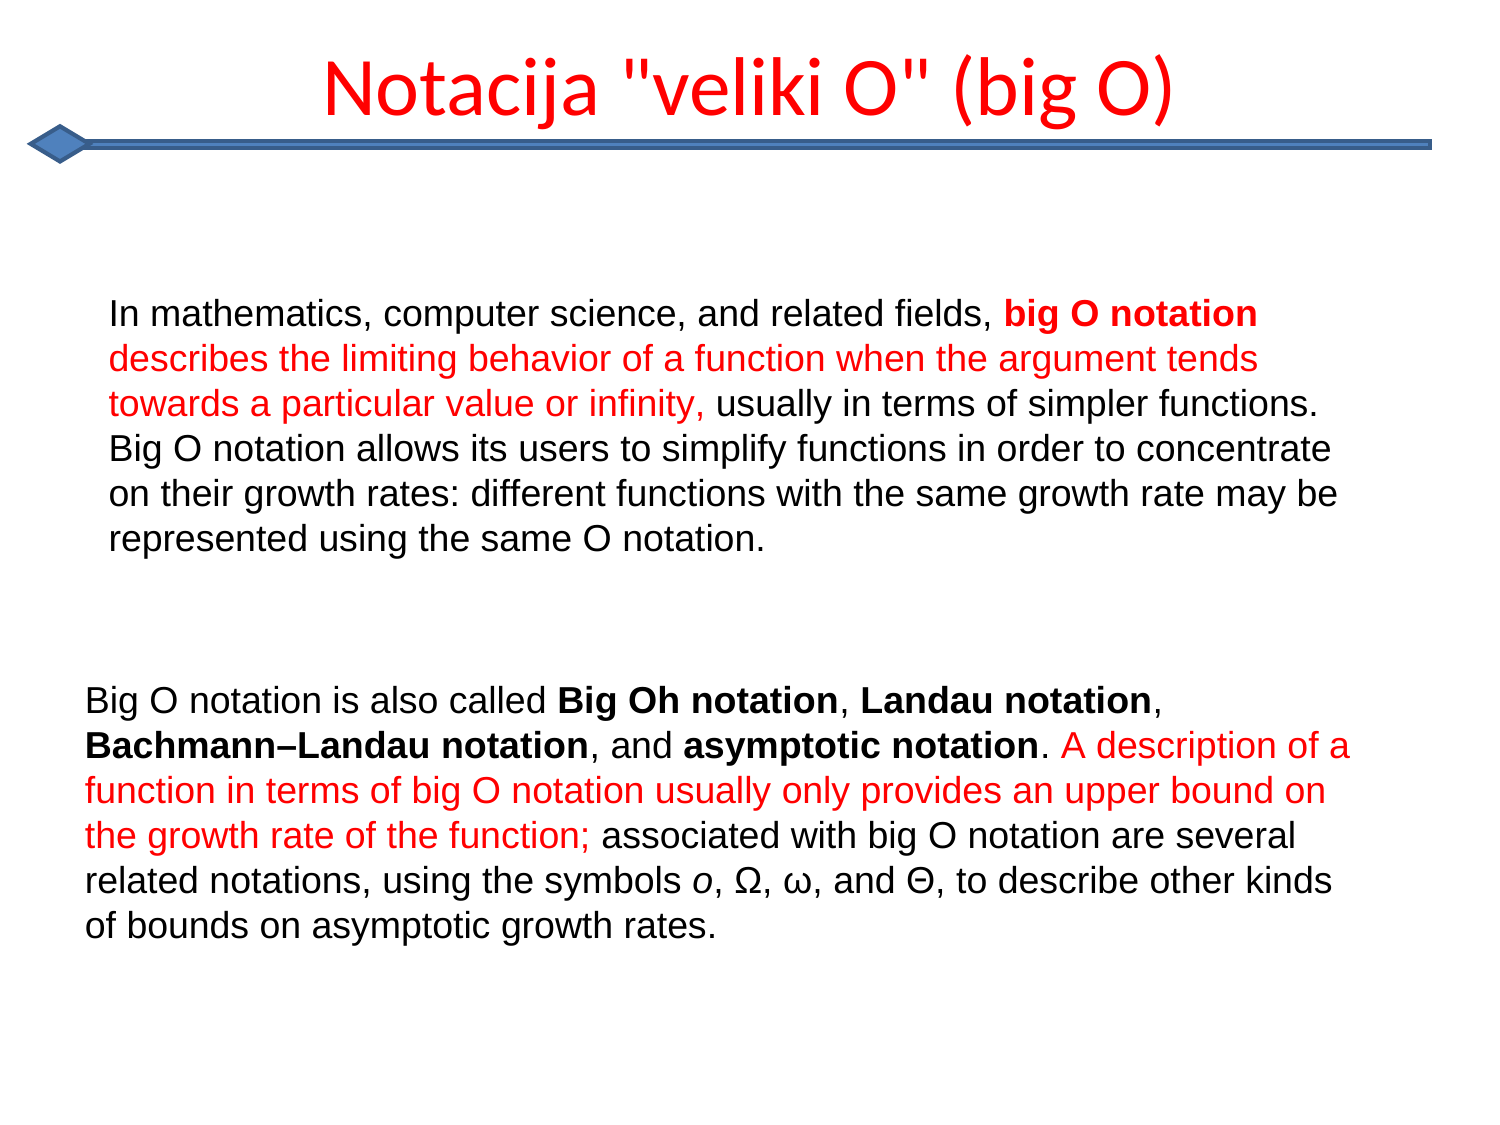

# Notacija "veliki O" (big O)
In mathematics, computer science, and related fields, big O notation describes the limiting behavior of a function when the argument tends towards a particular value or infinity, usually in terms of simpler functions. Big O notation allows its users to simplify functions in order to concentrate on their growth rates: different functions with the same growth rate may be represented using the same O notation.
Big O notation is also called Big Oh notation, Landau notation, Bachmann–Landau notation, and asymptotic notation. A description of a function in terms of big O notation usually only provides an upper bound on the growth rate of the function; associated with big O notation are several related notations, using the symbols o, Ω, ω, and Θ, to describe other kinds of bounds on asymptotic growth rates.